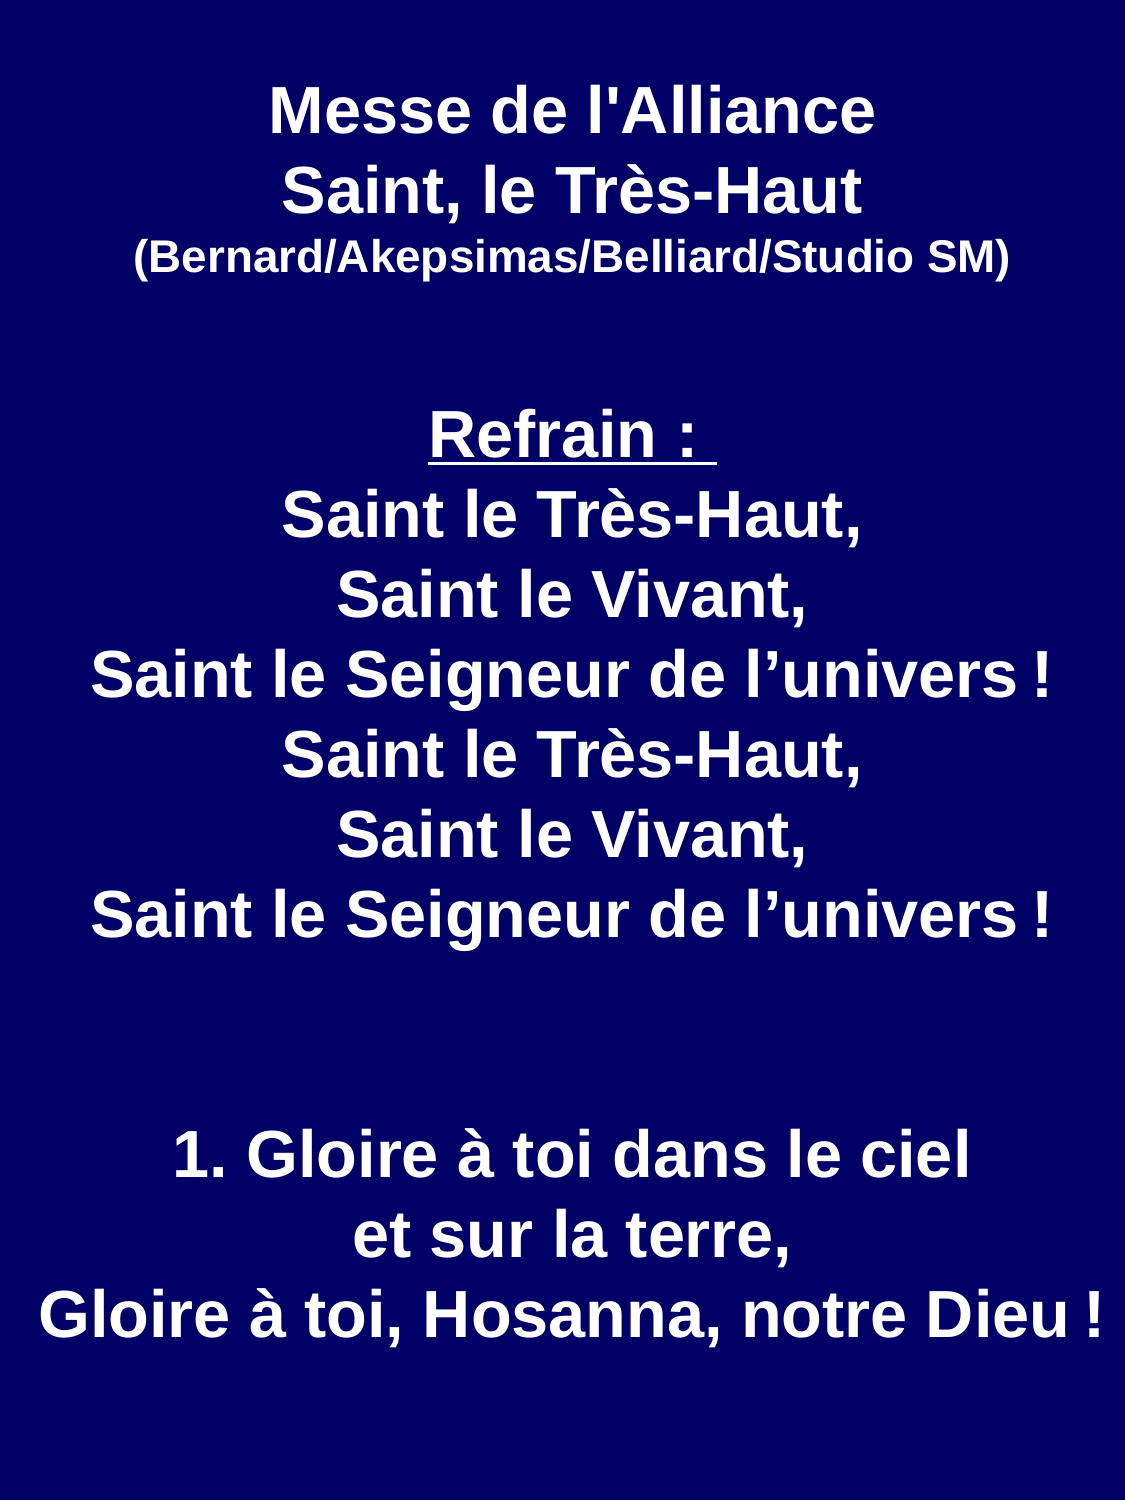

Messe de l'Alliance
Saint, le Très-Haut
(Bernard/Akepsimas/Belliard/Studio SM)
Refrain :
Saint le Très-Haut,
Saint le Vivant,
Saint le Seigneur de l’univers !
Saint le Très-Haut,
Saint le Vivant,
Saint le Seigneur de l’univers !
1. Gloire à toi dans le ciel
et sur la terre,
Gloire à toi, Hosanna, notre Dieu !